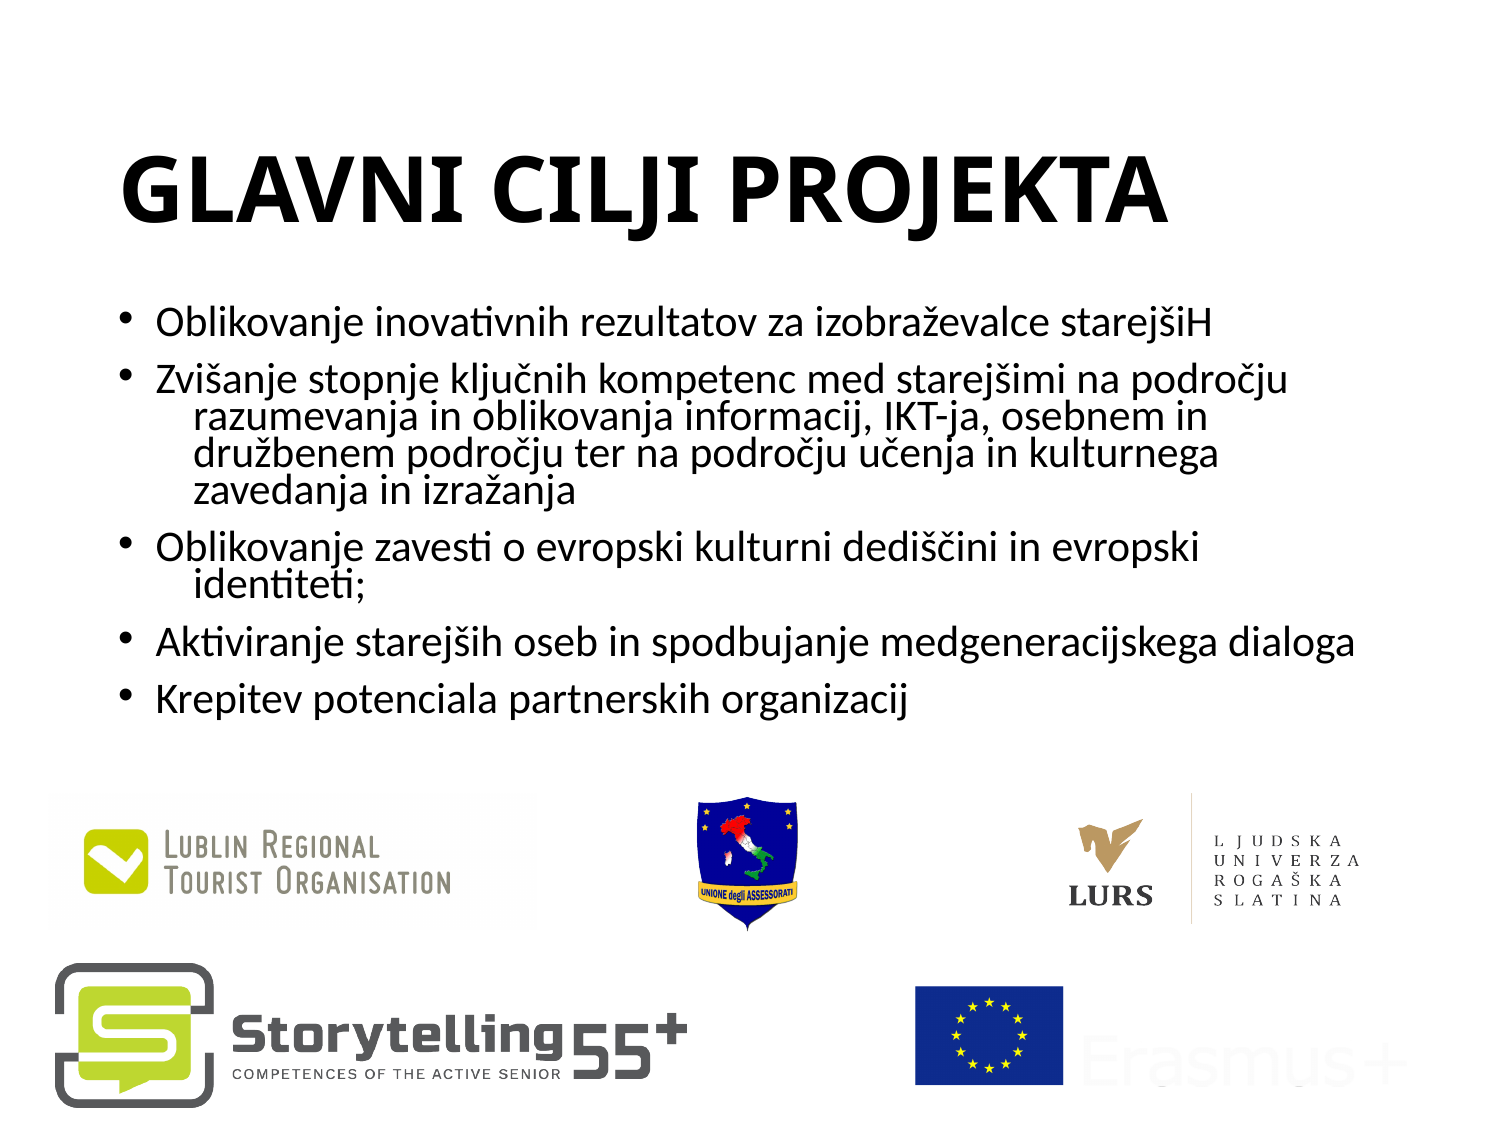

# GLAVNI CILJI PROJEKTA
Oblikovanje inovativnih rezultatov za izobraževalce starejšiH
Zvišanje stopnje ključnih kompetenc med starejšimi na področju razumevanja in oblikovanja informacij, IKT-ja, osebnem in družbenem področju ter na področju učenja in kulturnega zavedanja in izražanja
Oblikovanje zavesti o evropski kulturni dediščini in evropski identiteti;
Aktiviranje starejših oseb in spodbujanje medgeneracijskega dialoga
Krepitev potenciala partnerskih organizacij